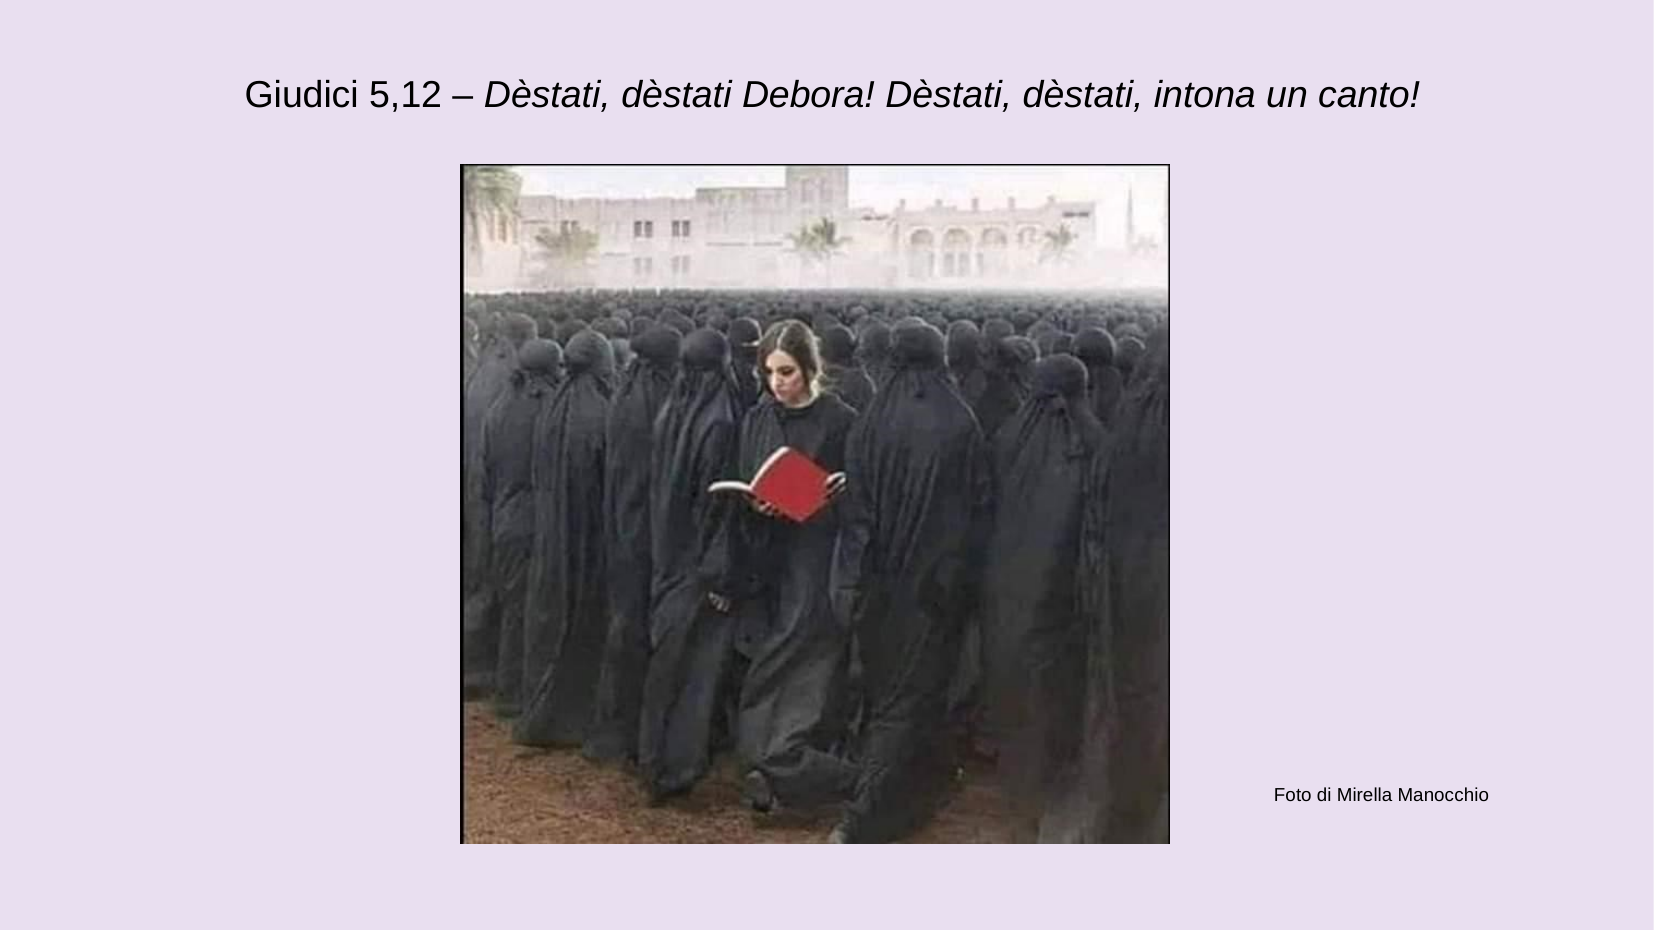

#
Giudici 5,12 – Dèstati, dèstati Debora! Dèstati, dèstati, intona un canto!
 Foto di Mirella Manocchio